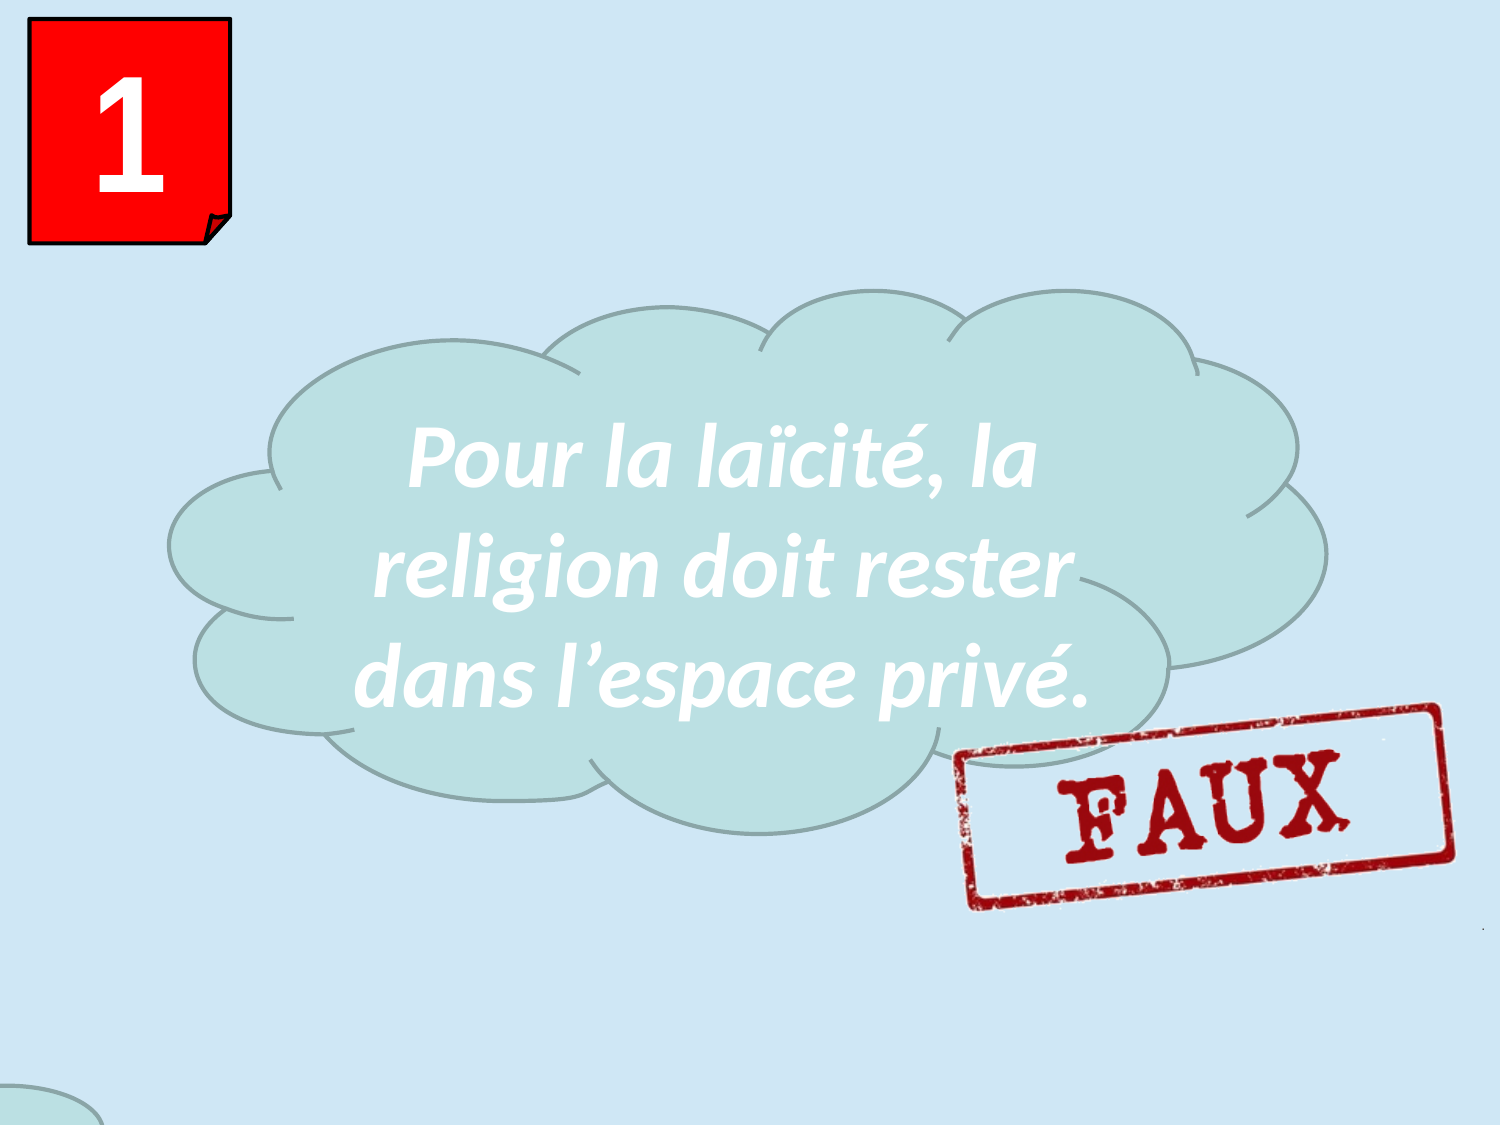

1
Pour la laïcité, la religion doit rester dans l’espace privé.